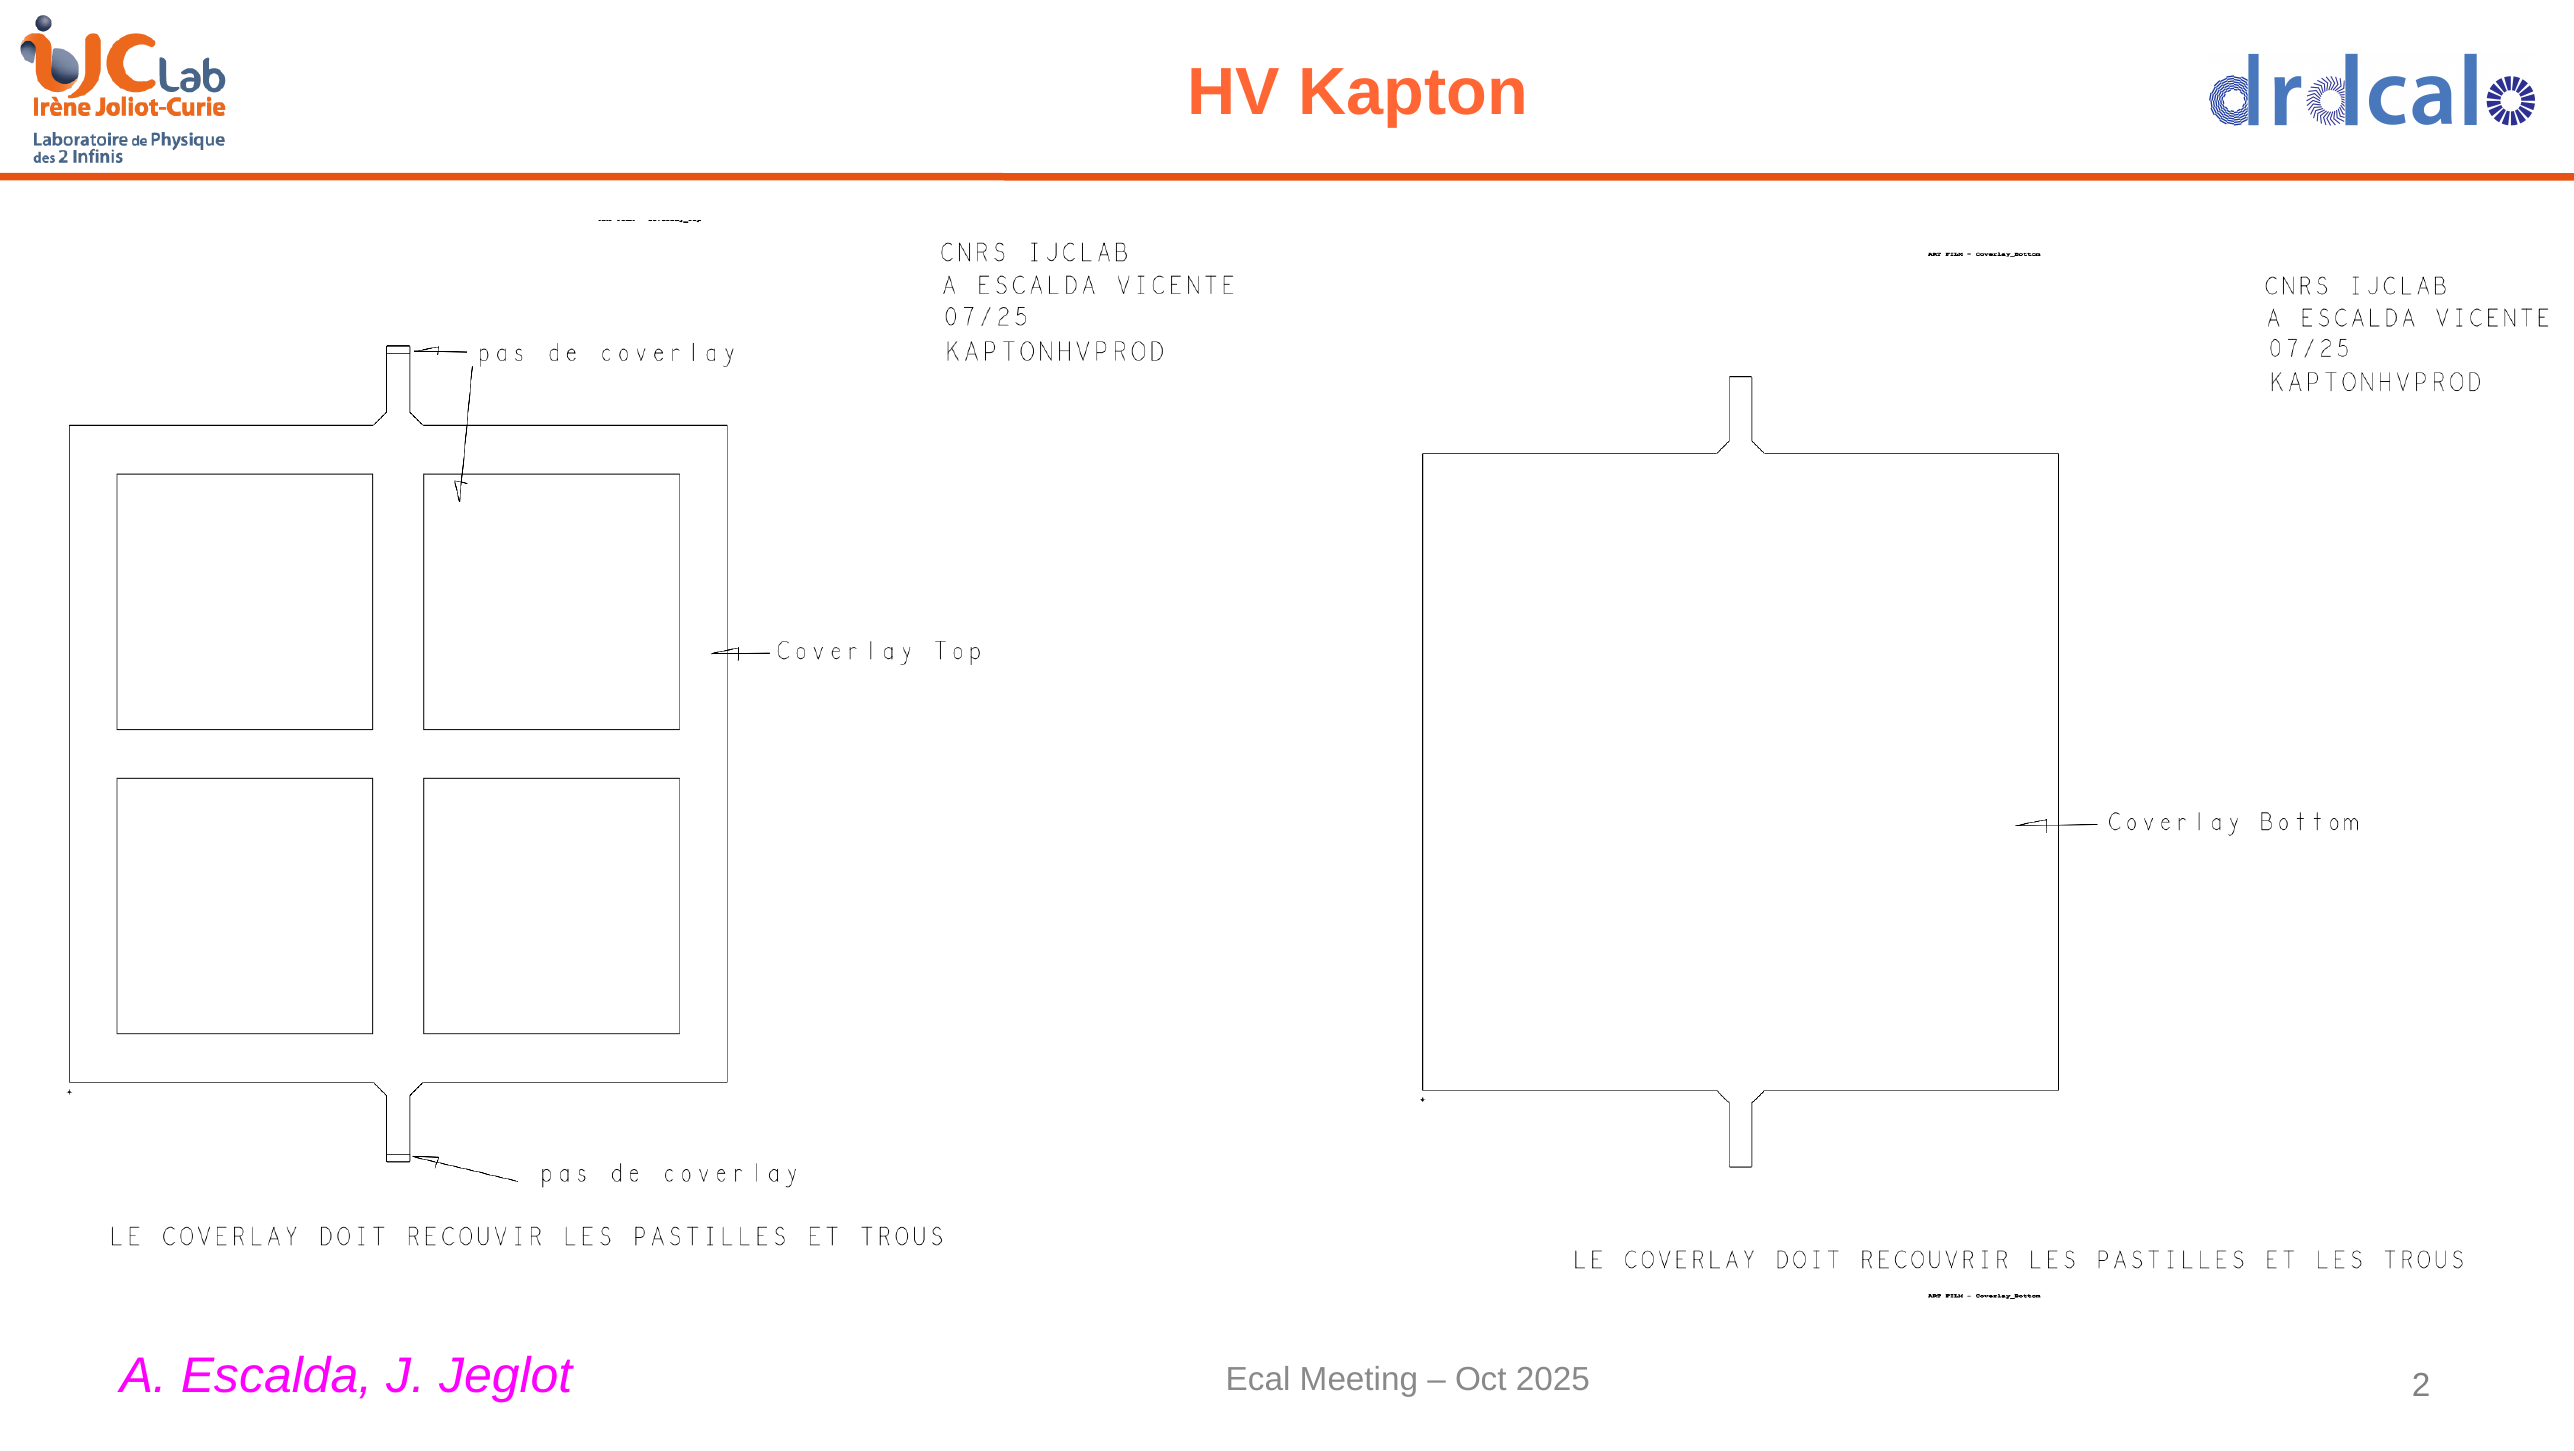

# HV Kapton
A. Escalda, J. Jeglot
2